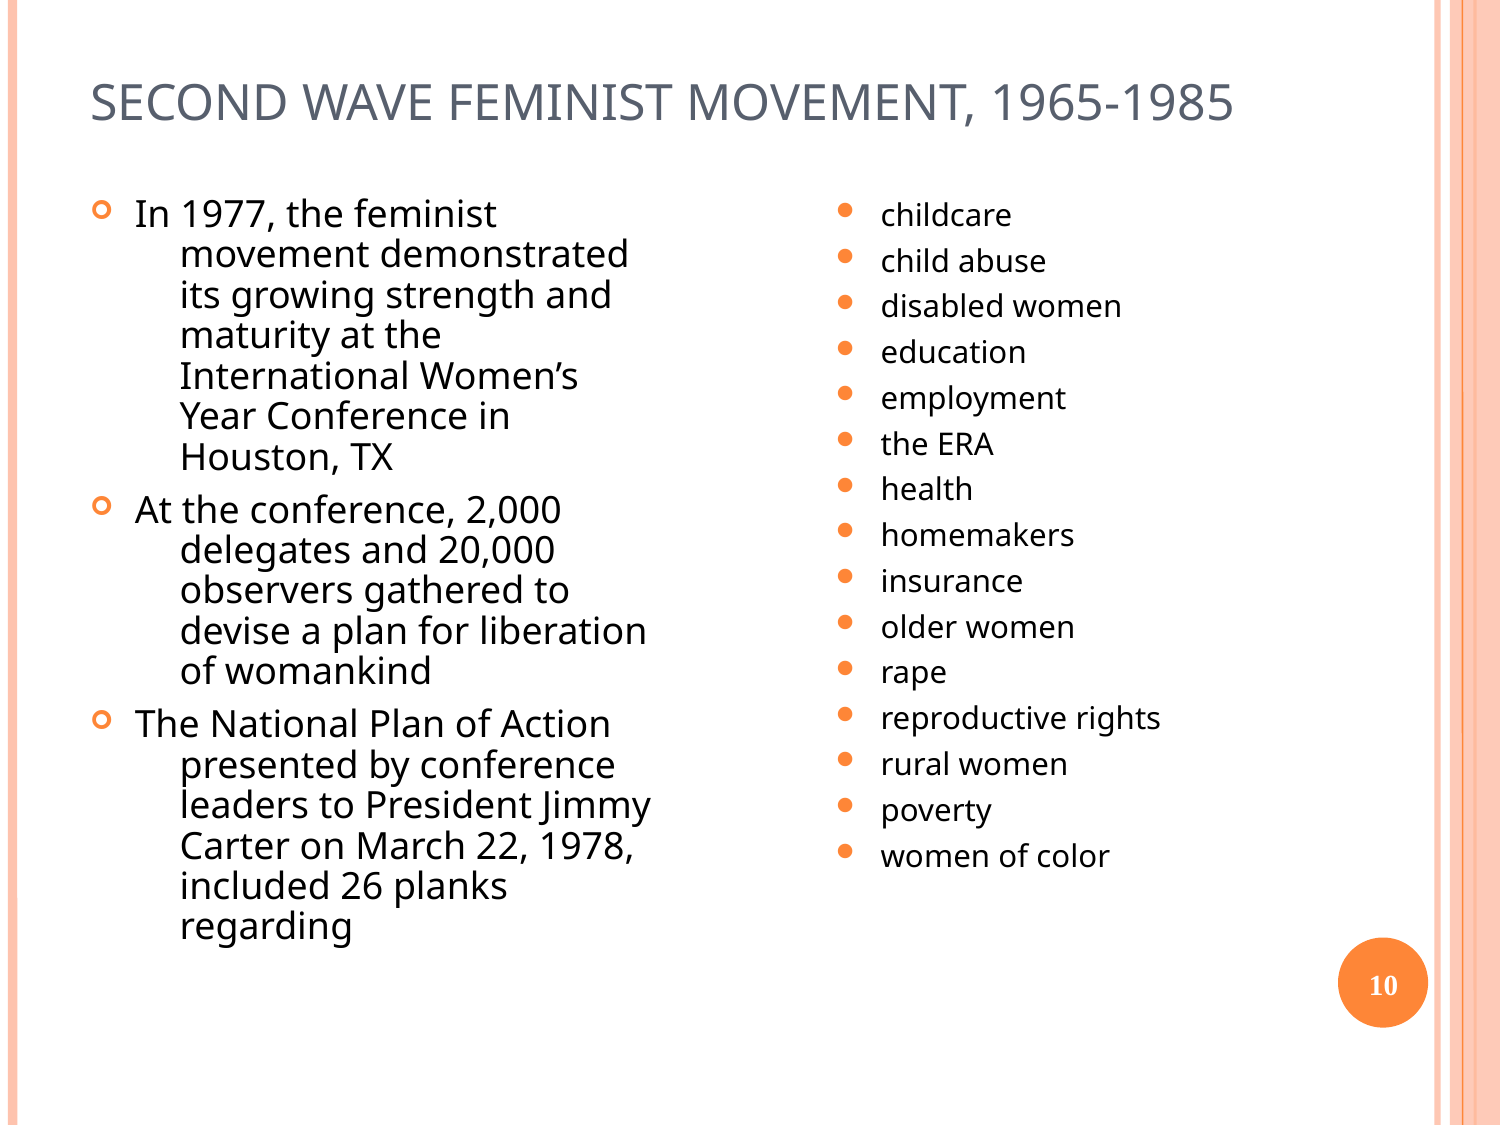

# Second Wave Feminist Movement, 1965-1985
In 1977, the feminist movement demonstrated its growing strength and maturity at the International Women’s Year Conference in Houston, TX
At the conference, 2,000 delegates and 20,000 observers gathered to devise a plan for liberation of womankind
The National Plan of Action presented by conference leaders to President Jimmy Carter on March 22, 1978, included 26 planks regarding
childcare
child abuse
disabled women
education
employment
the ERA
health
homemakers
insurance
older women
rape
reproductive rights
rural women
poverty
women of color